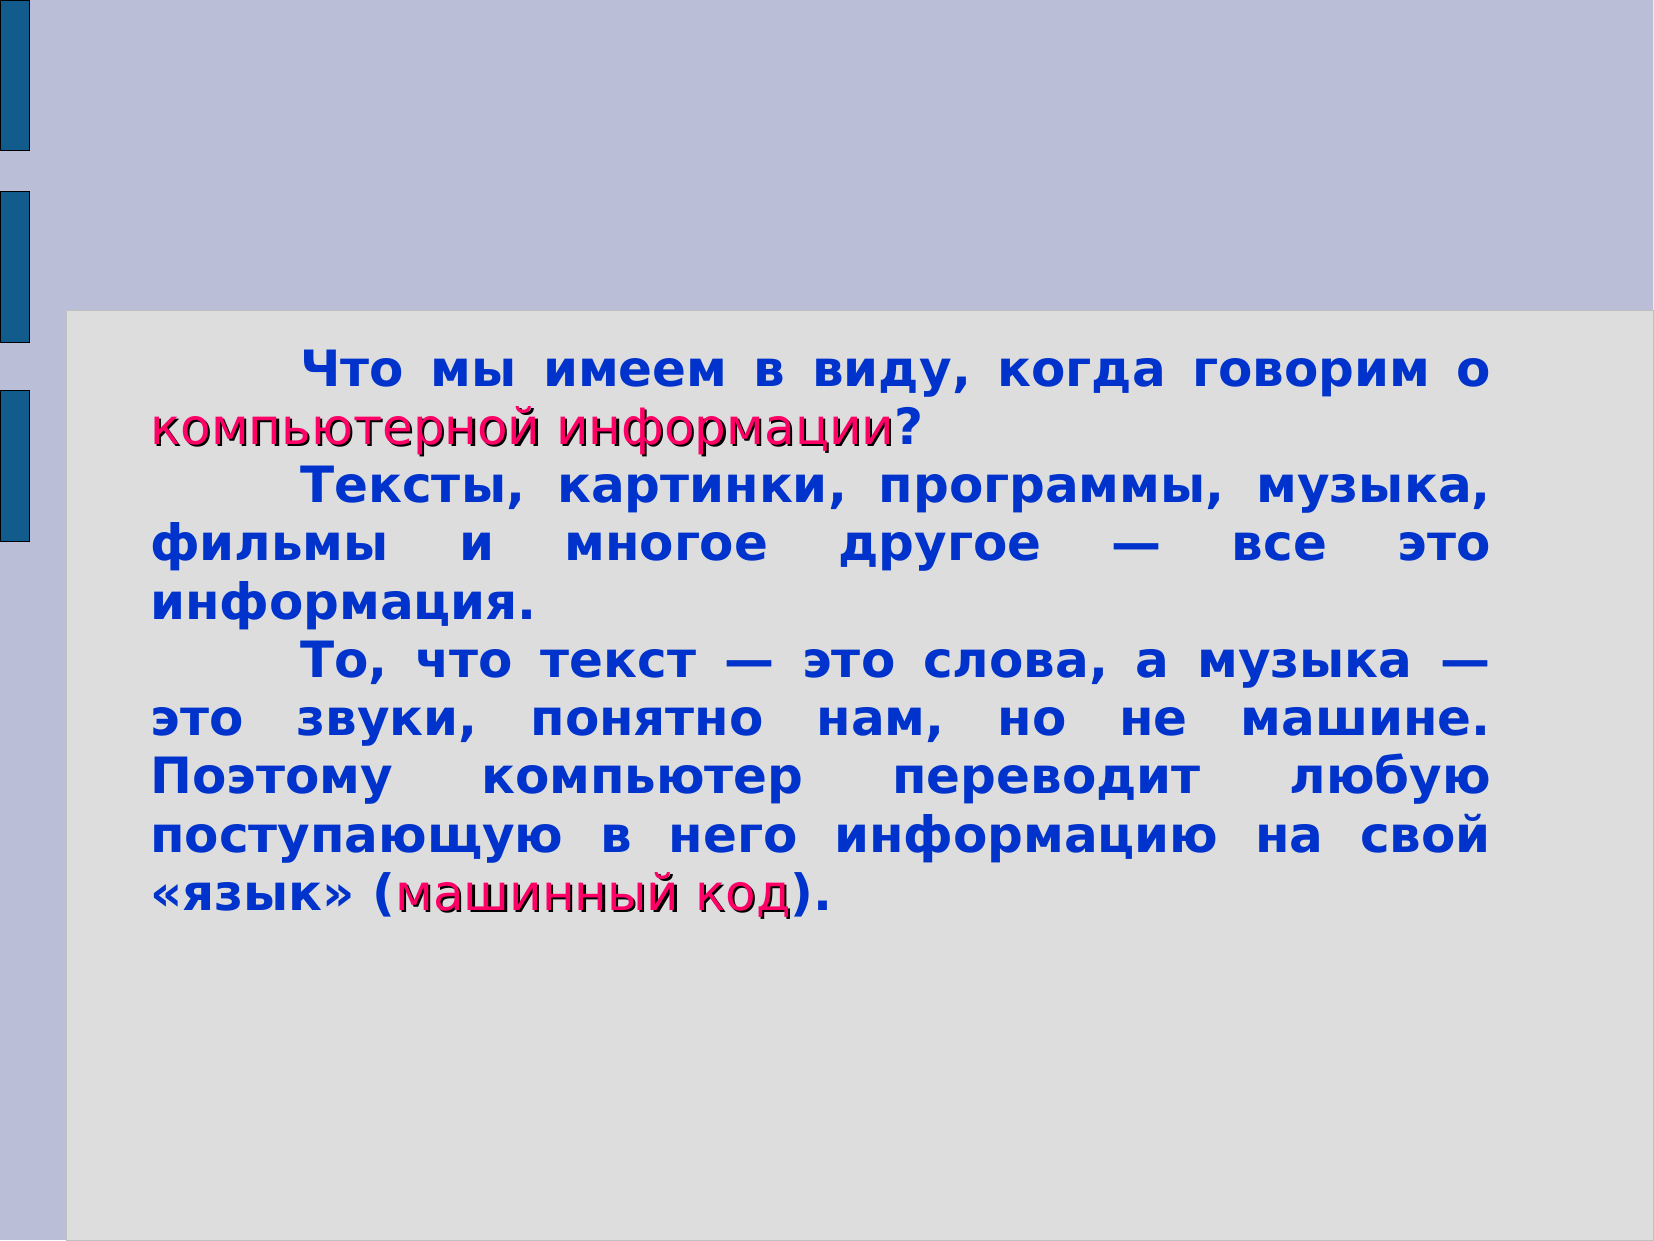

Что мы имеем в виду, когда говорим о компьютерной информации?
	Тексты, картинки, программы, музыка, фильмы и многое другое — все это информация.
	То, что текст — это слова, а музыка — это звуки, понятно нам, но не машине. Поэтому компьютер переводит любую поступающую в него информацию на свой «язык» (машинный код).